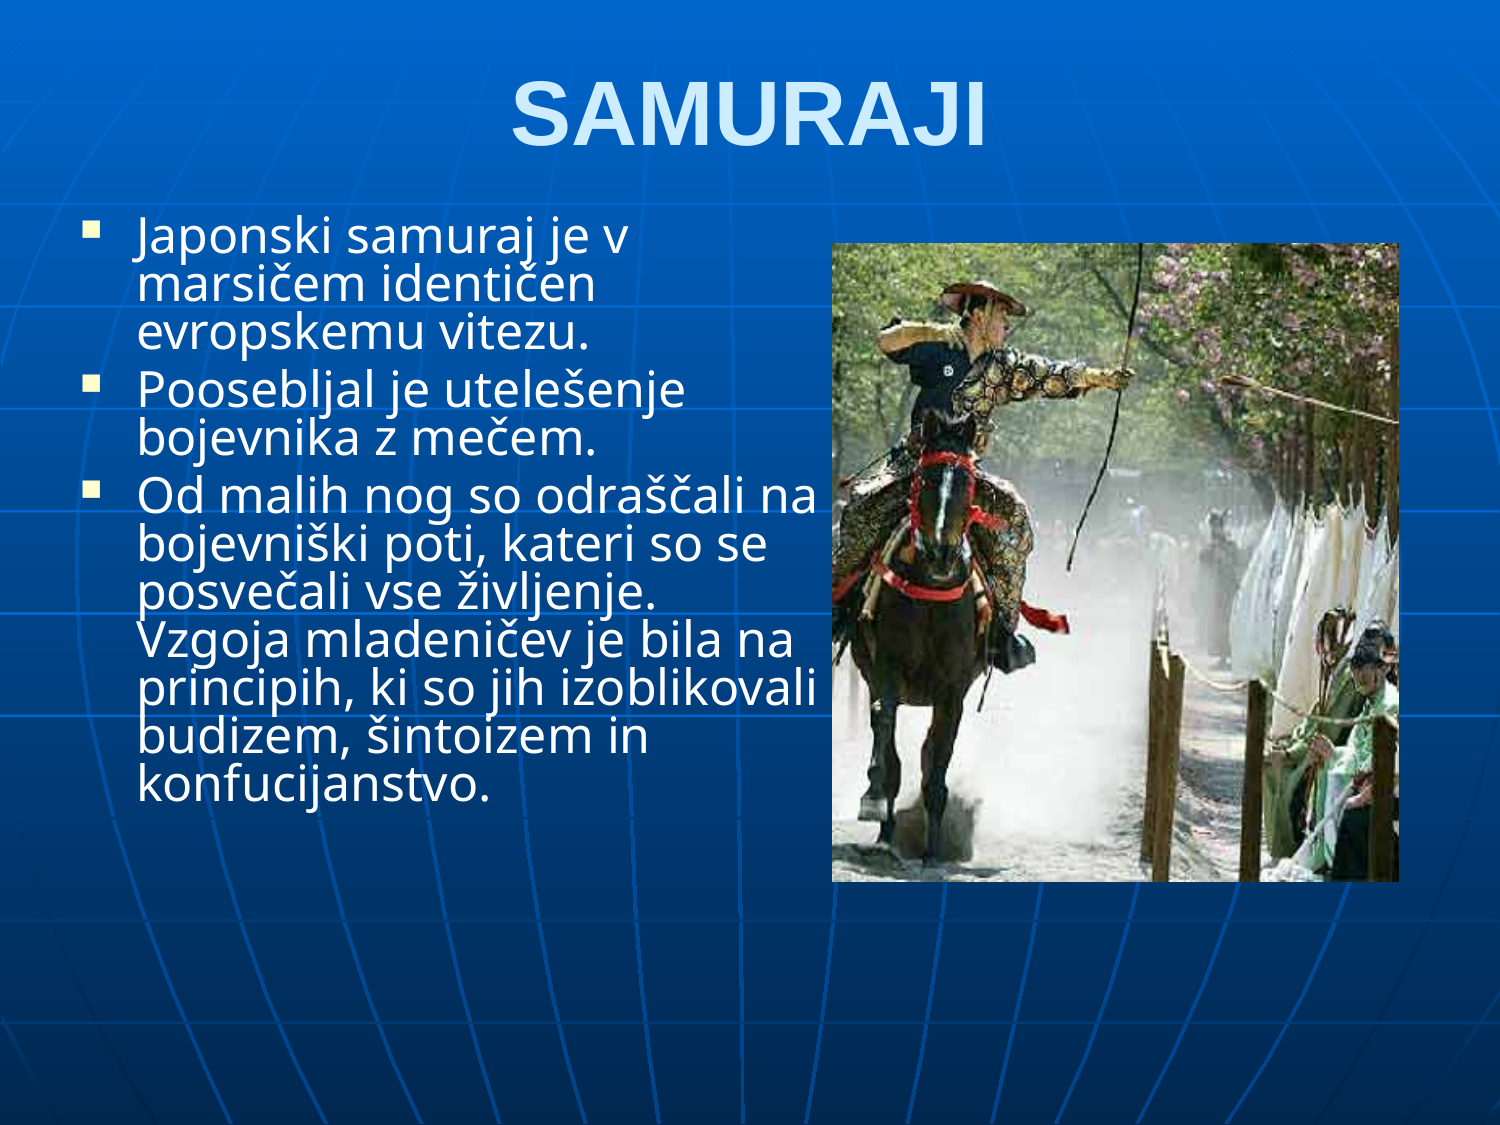

# SAMURAJI
Japonski samuraj je v marsičem identičen evropskemu vitezu.
Poosebljal je utelešenje bojevnika z mečem.
Od malih nog so odraščali na bojevniški poti, kateri so se posvečali vse življenje. Vzgoja mladeničev je bila na principih, ki so jih izoblikovali budizem, šintoizem in konfucijanstvo.